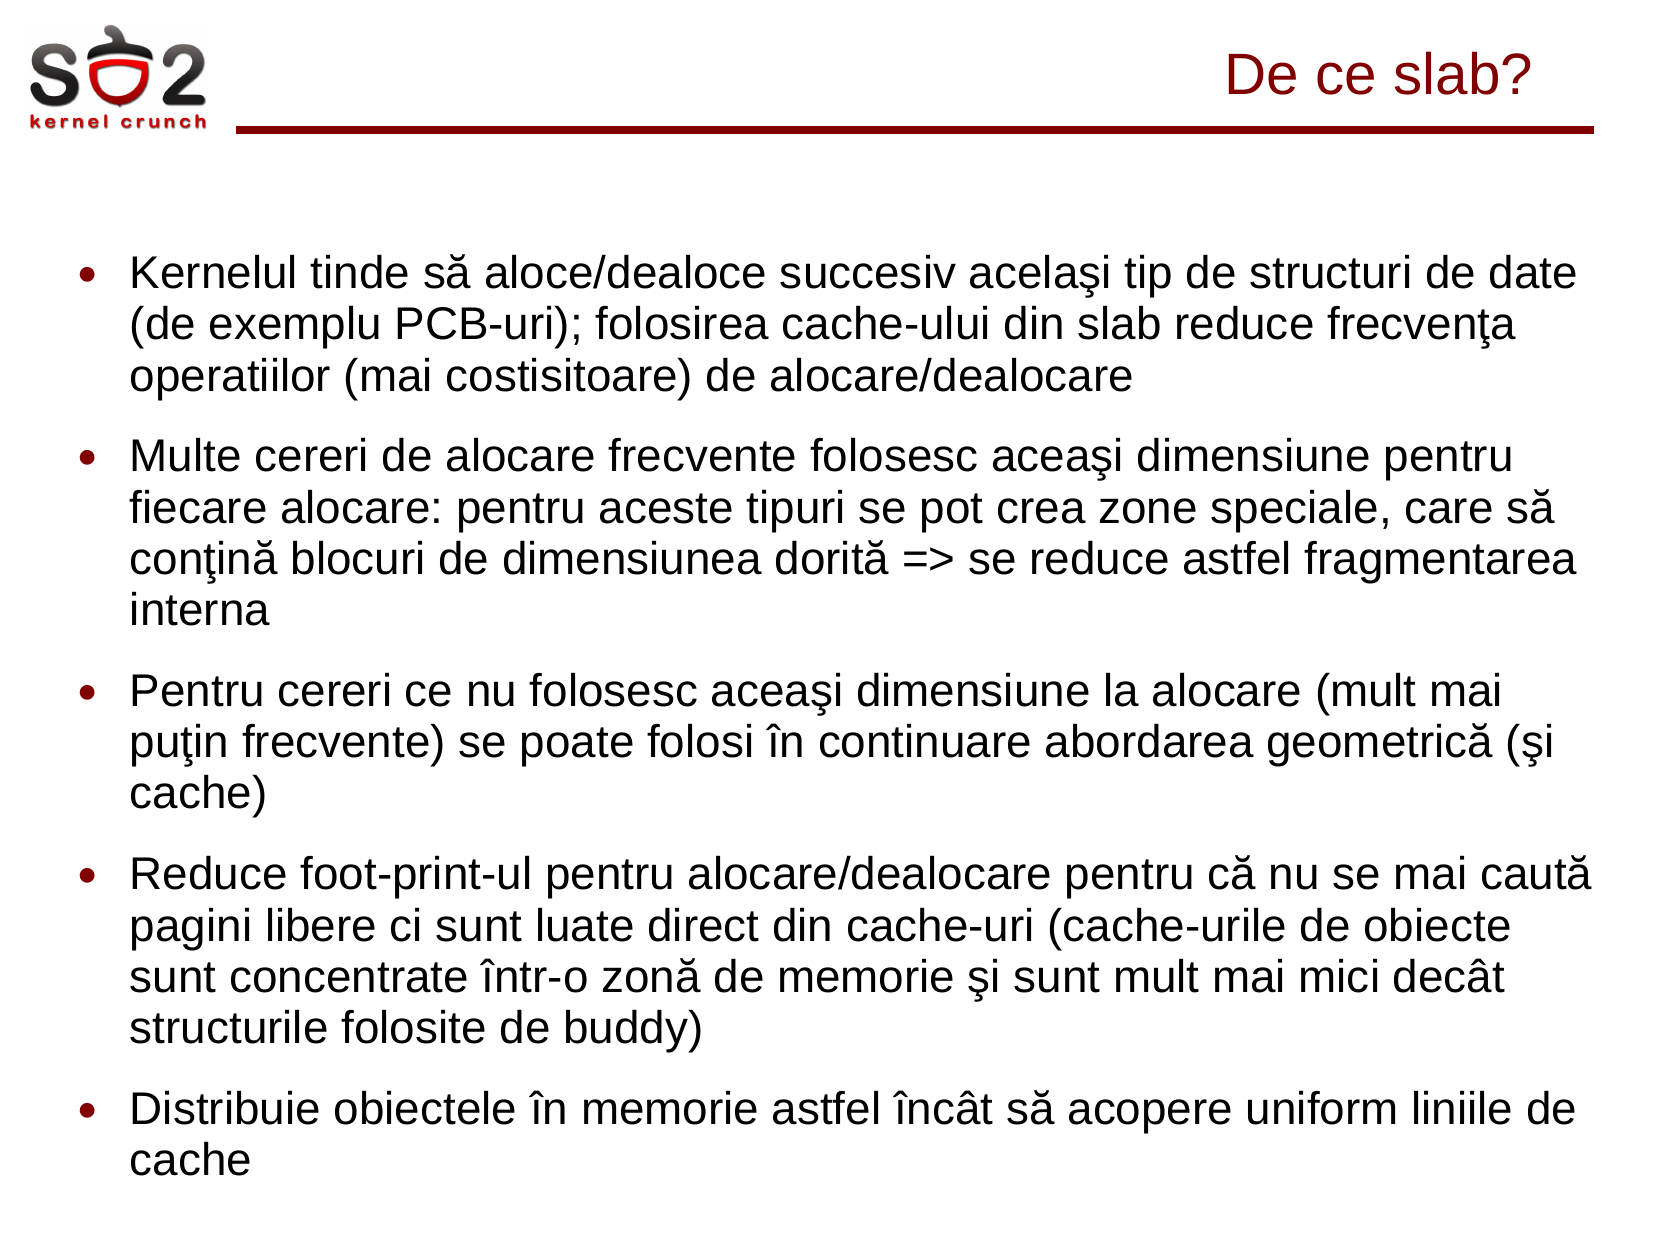

# De ce slab?
Kernelul tinde să aloce/dealoce succesiv acelaşi tip de structuri de date (de exemplu PCB-uri); folosirea cache-ului din slab reduce frecvenţa operatiilor (mai costisitoare) de alocare/dealocare
Multe cereri de alocare frecvente folosesc aceaşi dimensiune pentru fiecare alocare: pentru aceste tipuri se pot crea zone speciale, care să conţină blocuri de dimensiunea dorită => se reduce astfel fragmentarea interna
Pentru cereri ce nu folosesc aceaşi dimensiune la alocare (mult mai puţin frecvente) se poate folosi în continuare abordarea geometrică (şi cache)
Reduce foot-print-ul pentru alocare/dealocare pentru că nu se mai caută pagini libere ci sunt luate direct din cache-uri (cache-urile de obiecte sunt concentrate într-o zonă de memorie şi sunt mult mai mici decât structurile folosite de buddy)
Distribuie obiectele în memorie astfel încât să acopere uniform liniile de cache